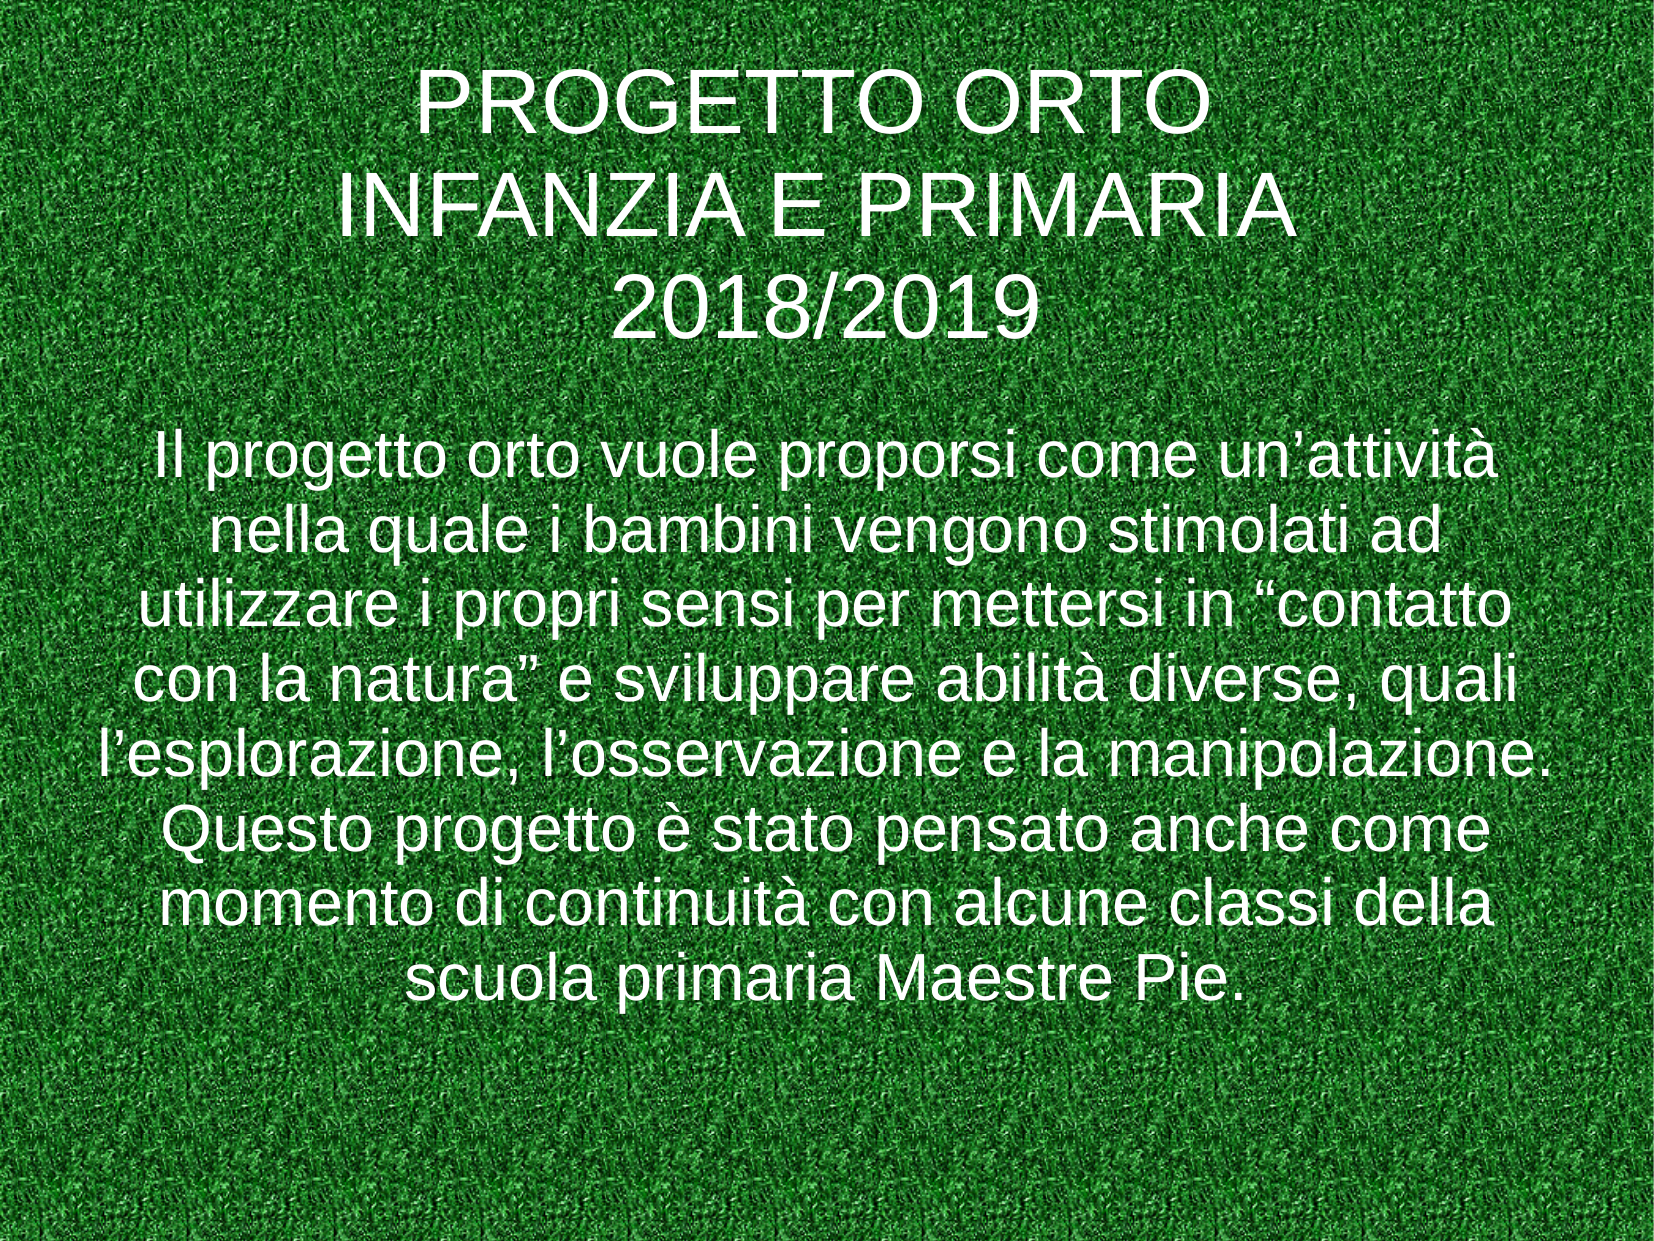

# PROGETTO ORTO INFANZIA E PRIMARIA 2018/2019
Il progetto orto vuole proporsi come un’attività nella quale i bambini vengono stimolati ad utilizzare i propri sensi per mettersi in “contatto con la natura” e sviluppare abilità diverse, quali l’esplorazione, l’osservazione e la manipolazione.
Questo progetto è stato pensato anche come momento di continuità con alcune classi della scuola primaria Maestre Pie.